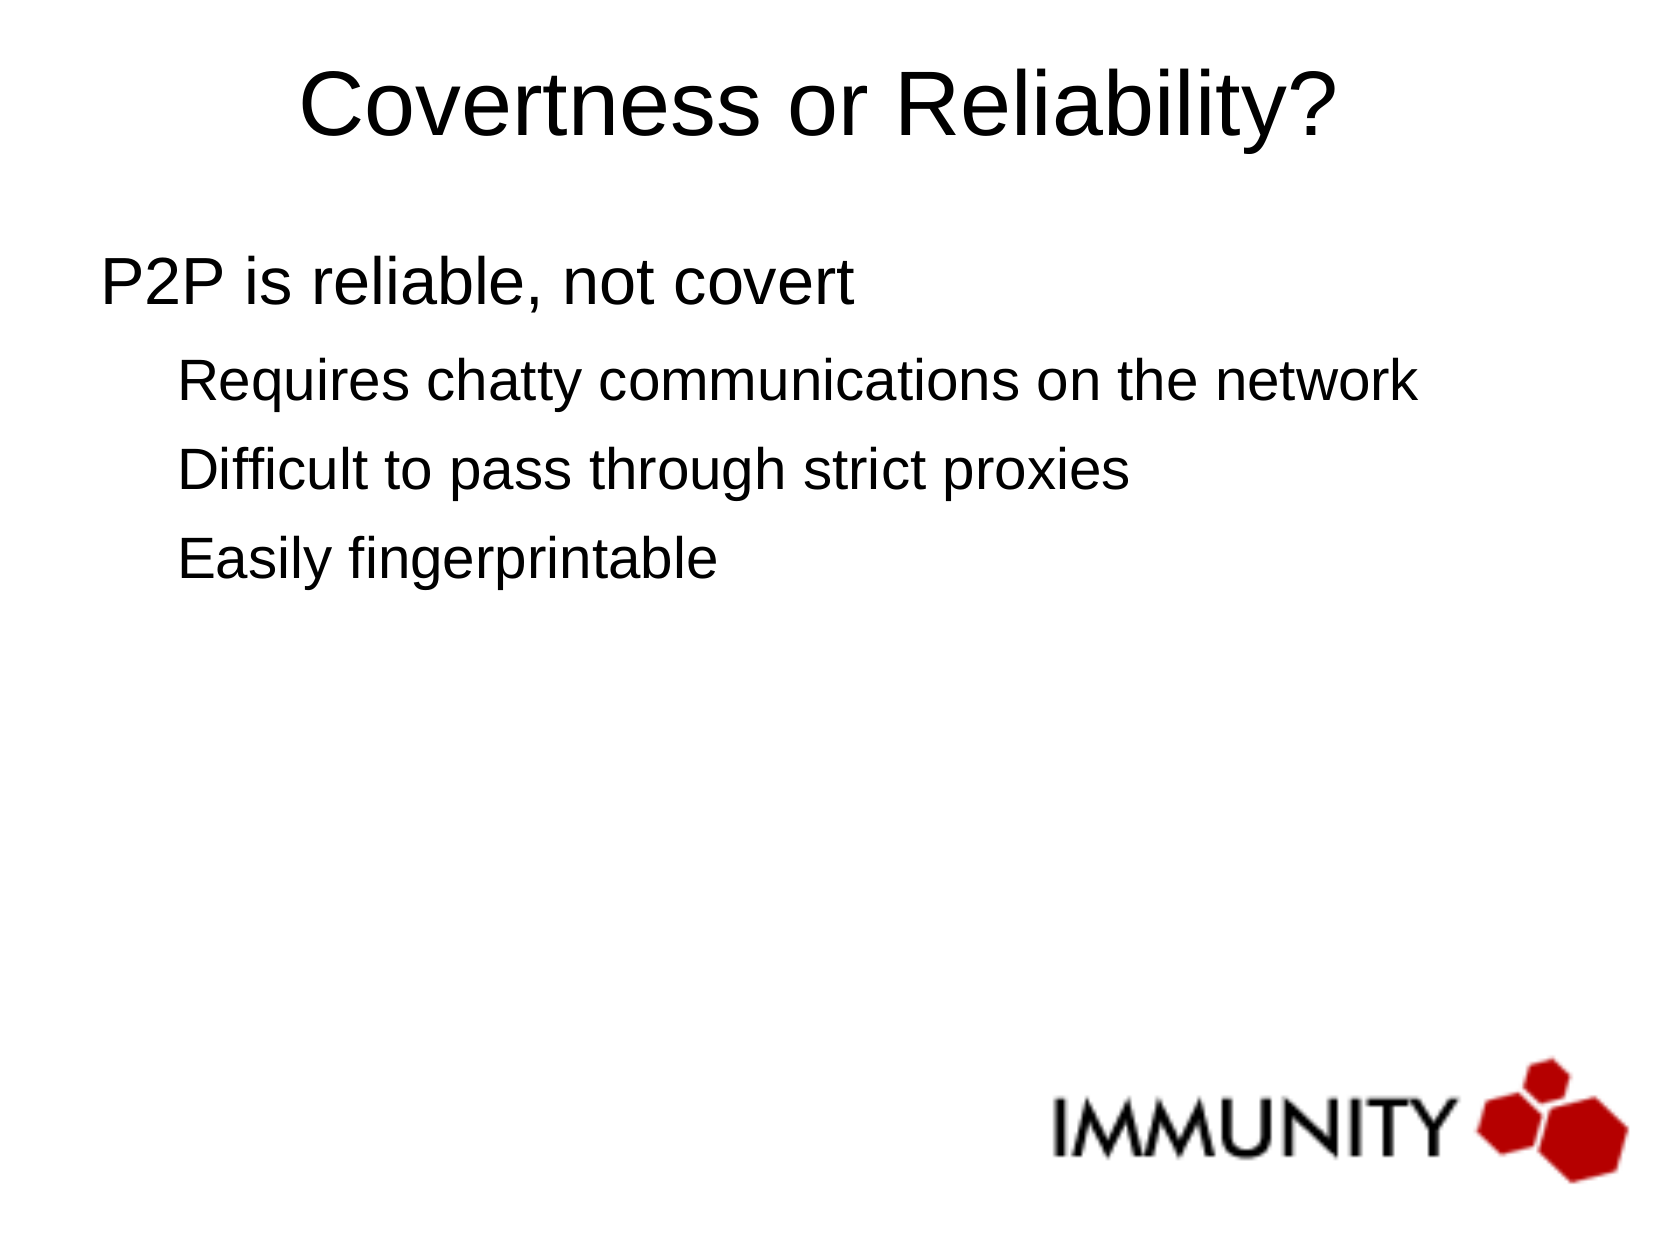

# Covertness or Reliability?
P2P is reliable, not covert
Requires chatty communications on the network
Difficult to pass through strict proxies
Easily fingerprintable